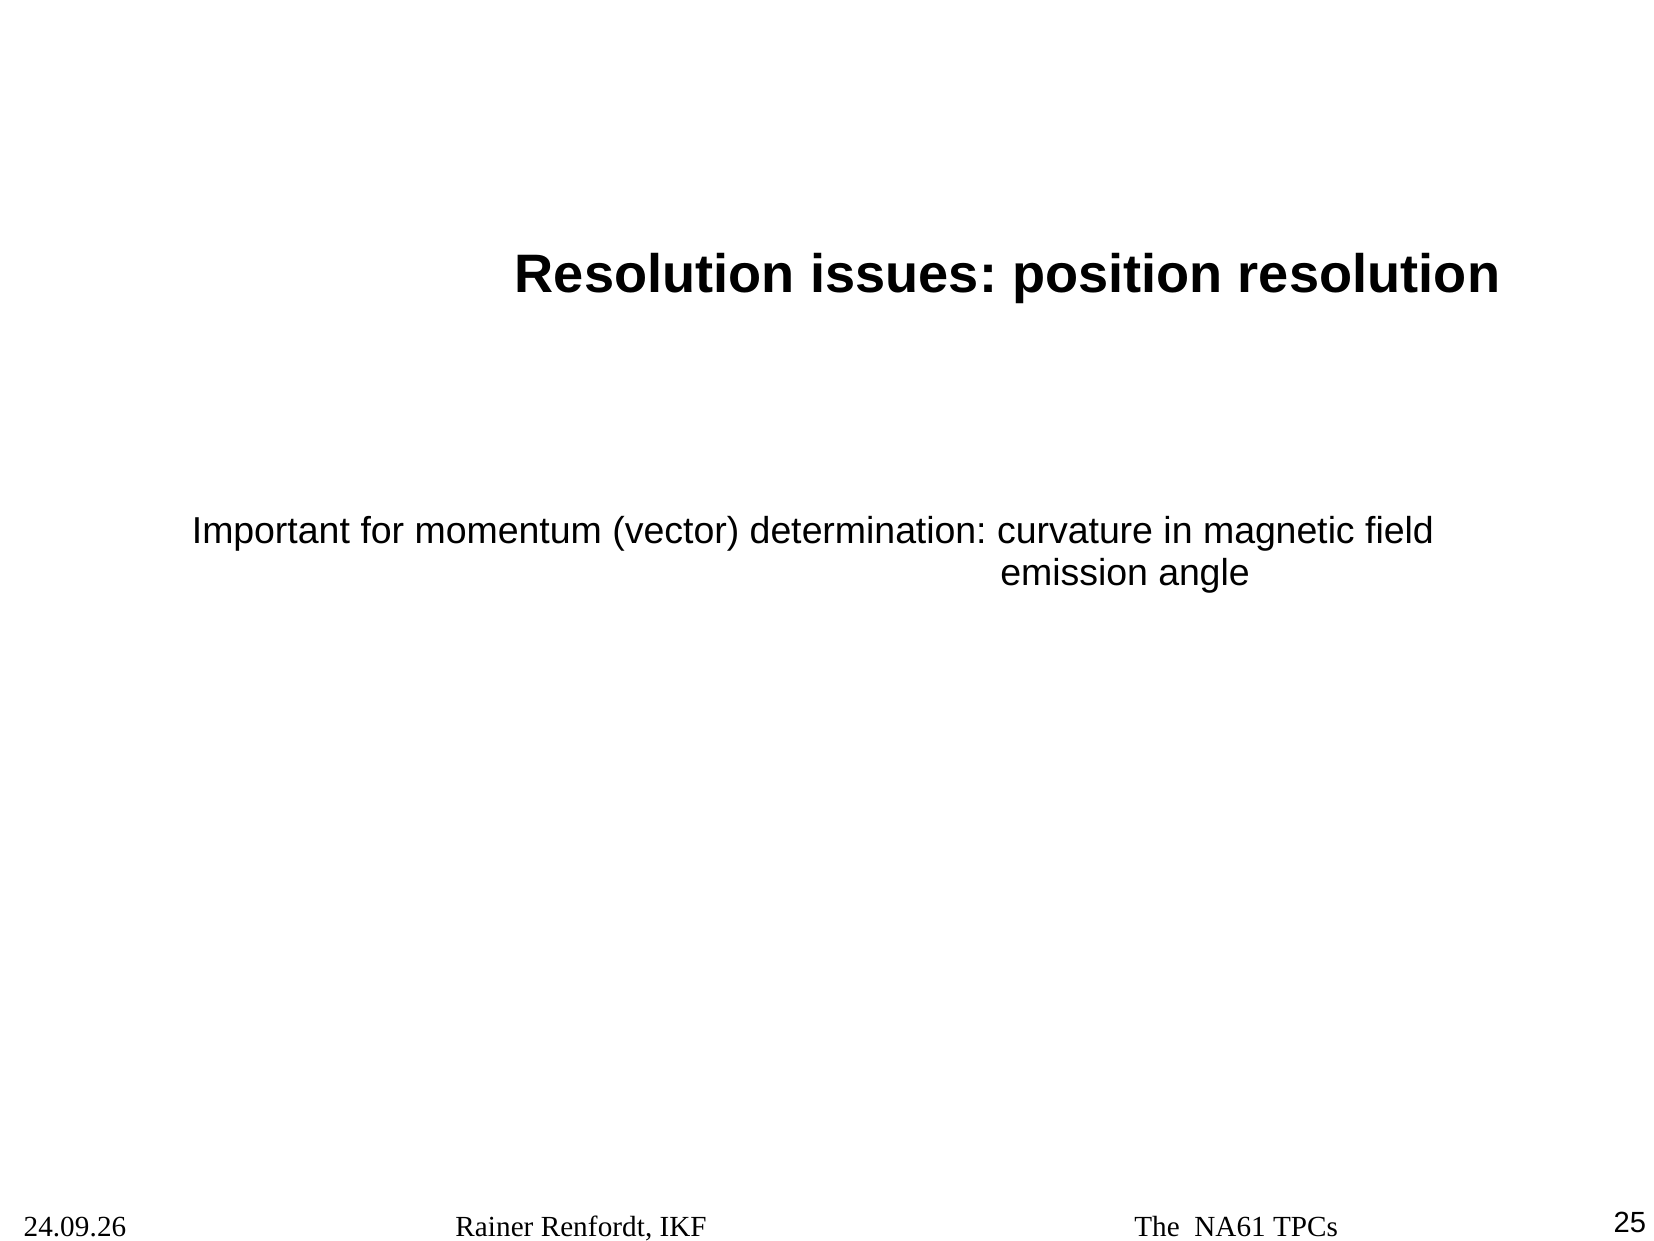

Resolution issues: position resolution
Important for momentum (vector) determination: curvature in magnetic field
 emission angle